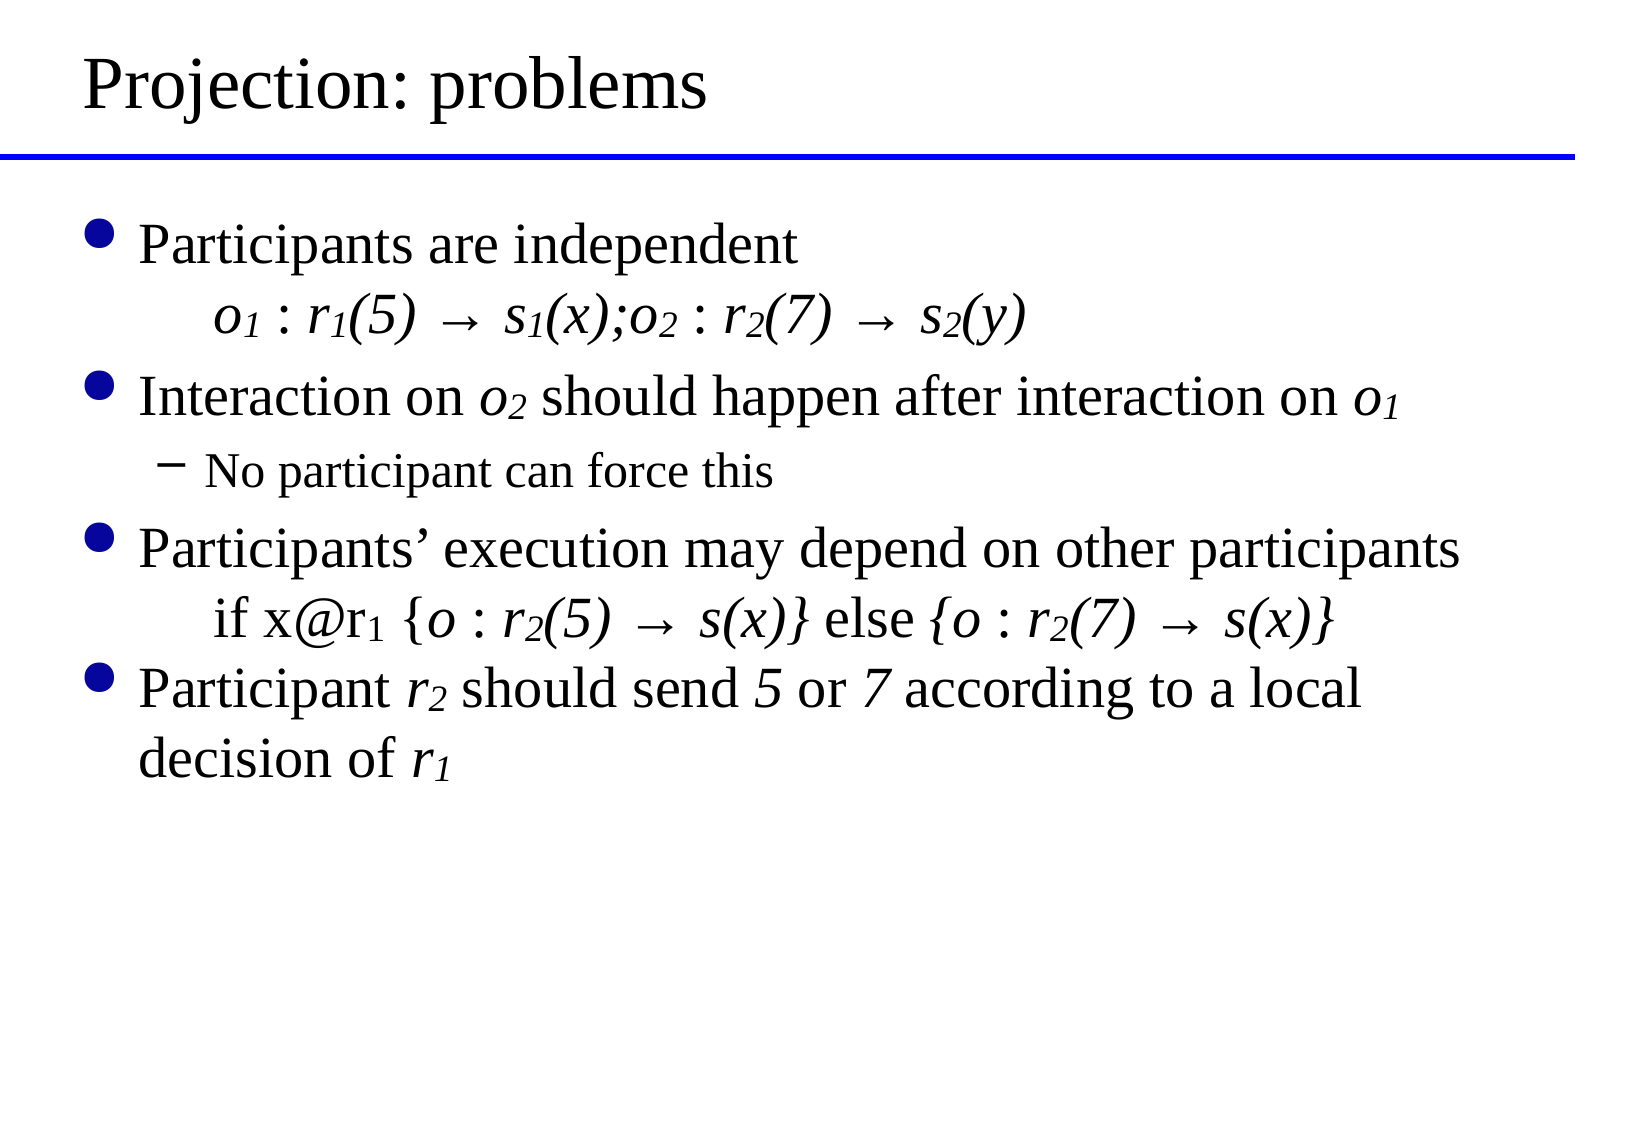

# Projection: problems
Participants are independent
	o1 : r1(5) → s1(x);o2 : r2(7) → s2(y)
Interaction on o2 should happen after interaction on o1
No participant can force this
Participants’ execution may depend on other participants
	if x@r1 {o : r2(5) → s(x)} else {o : r2(7) → s(x)}
Participant r2 should send 5 or 7 according to a local decision of r1